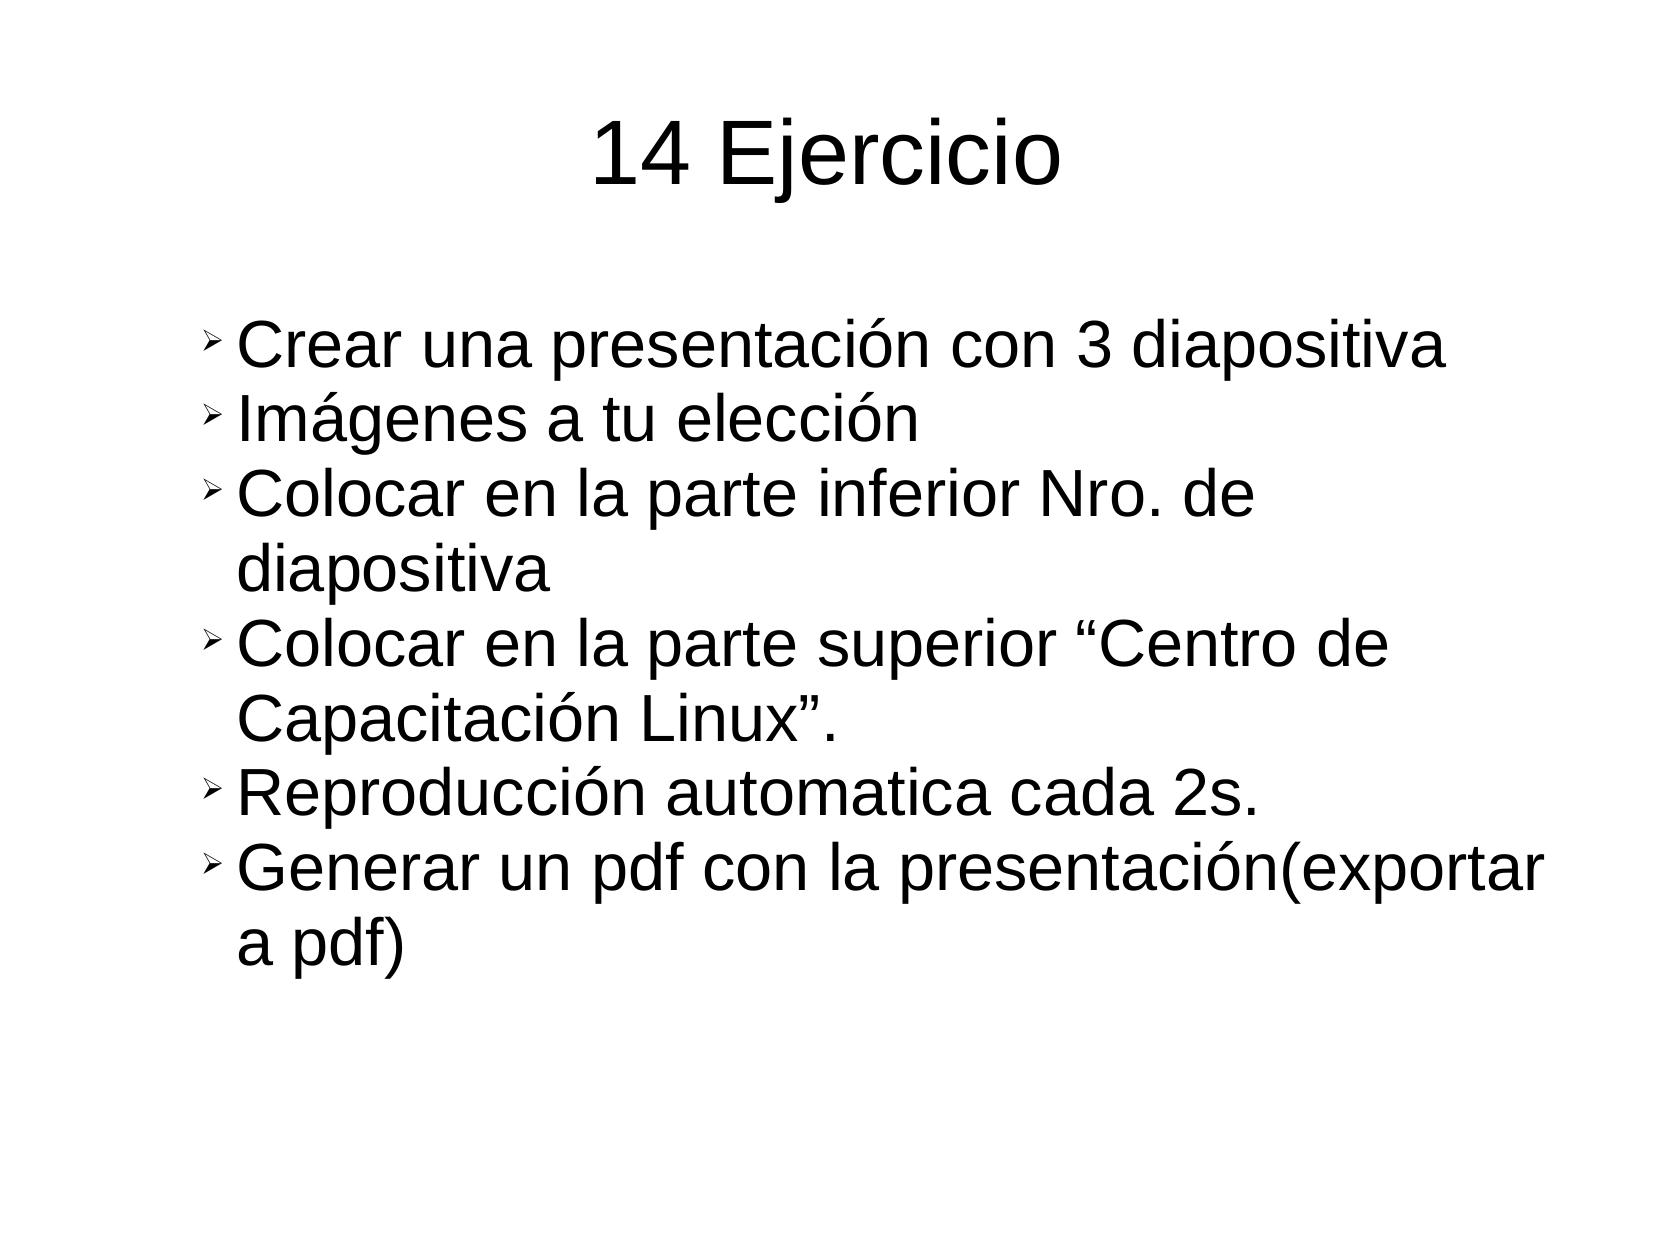

# 14 Ejercicio
Crear una presentación con 3 diapositiva
Imágenes a tu elección
Colocar en la parte inferior Nro. de diapositiva
Colocar en la parte superior “Centro de Capacitación Linux”.
Reproducción automatica cada 2s.
Generar un pdf con la presentación(exportar a pdf)